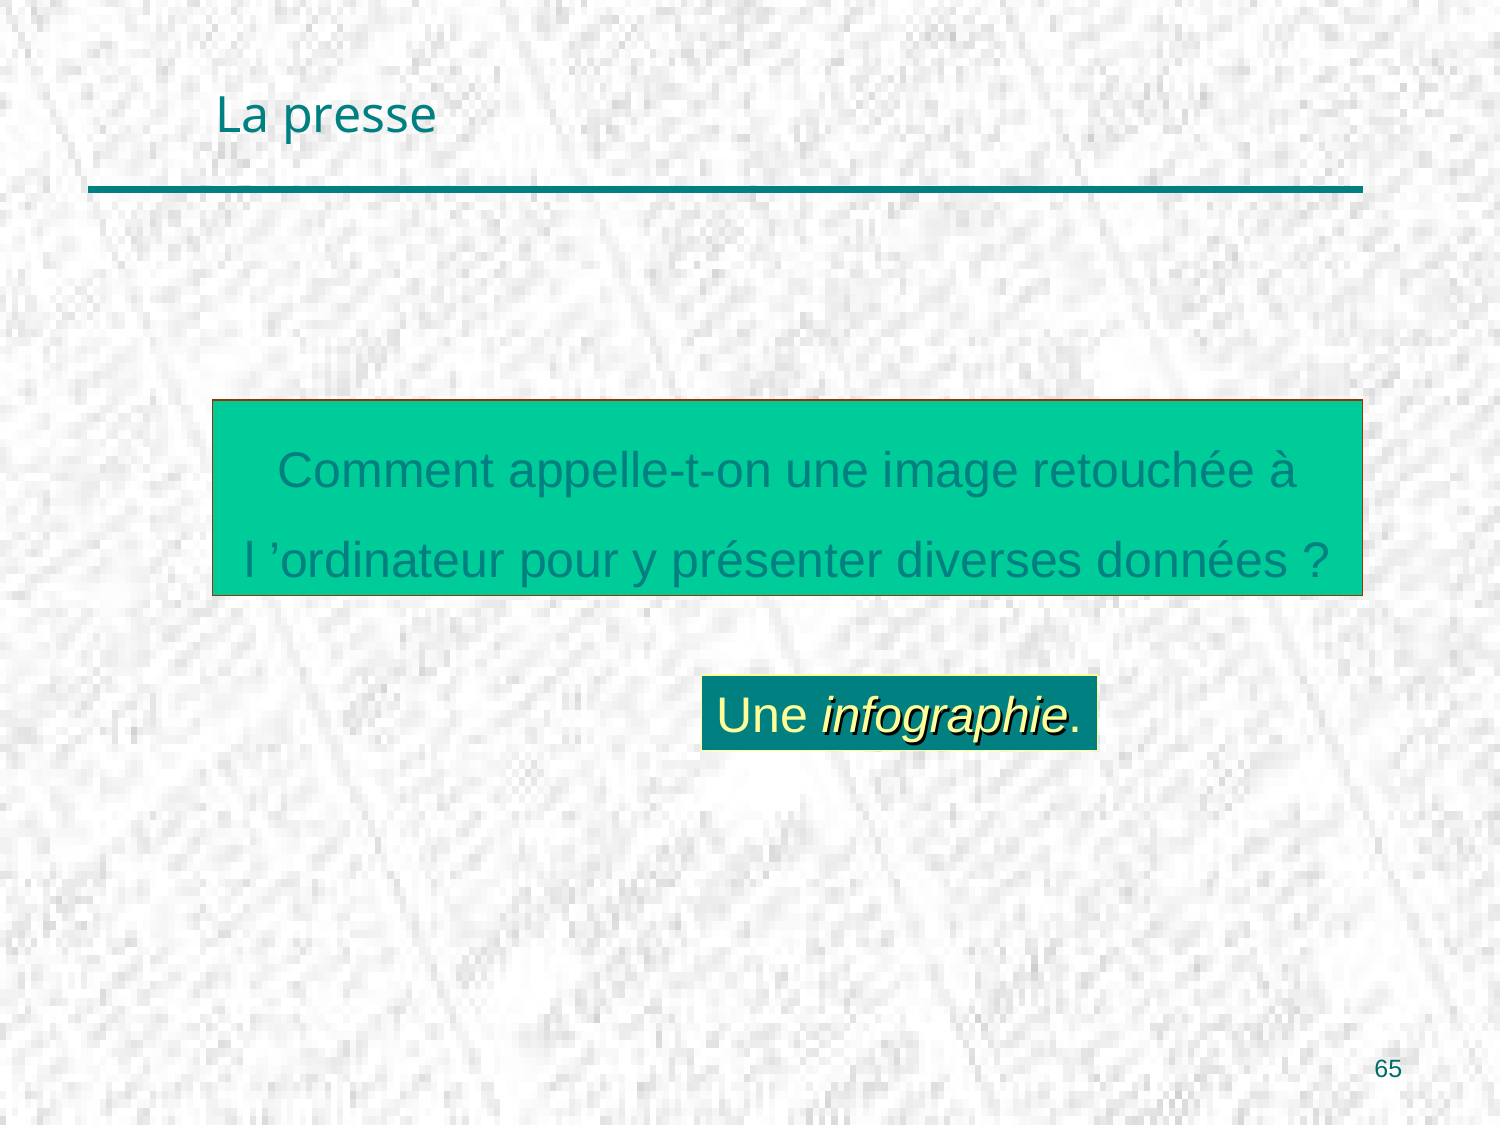

La presse
Comment appelle-t-on une image retouchée à l ’ordinateur pour y présenter diverses données ?
Une infographie.
65